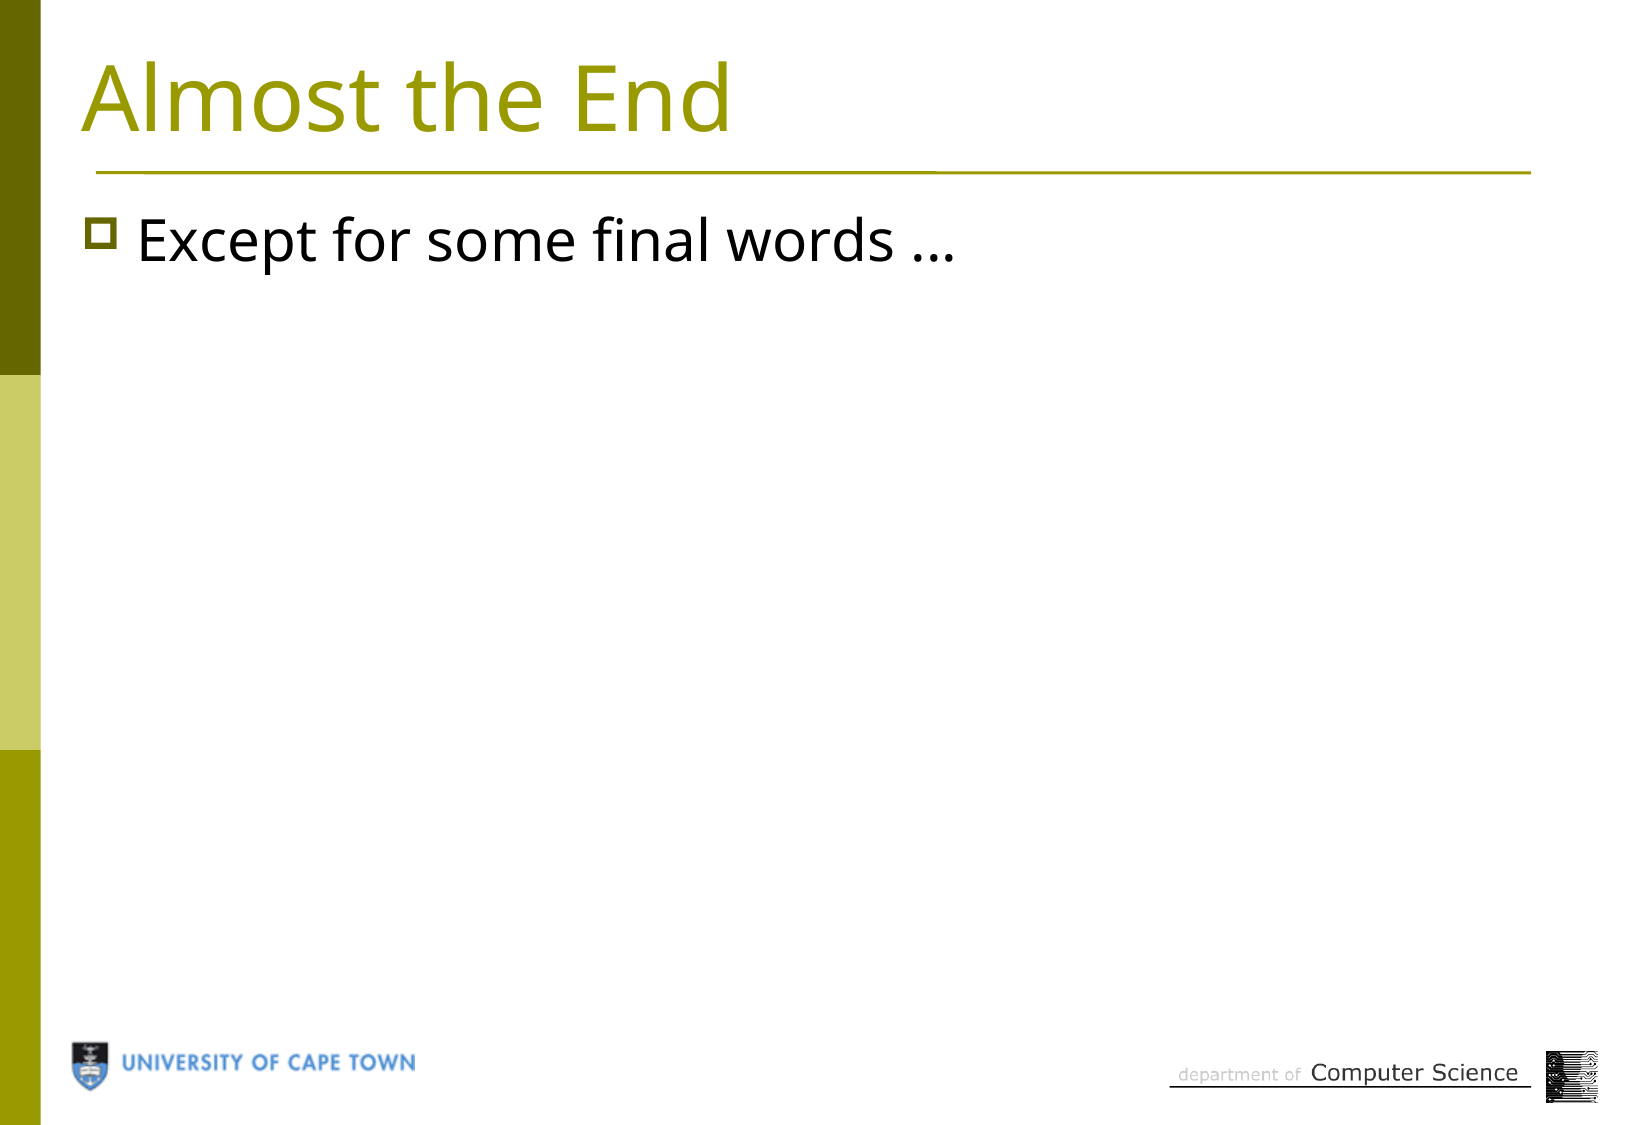

# Almost the End
Except for some final words ...